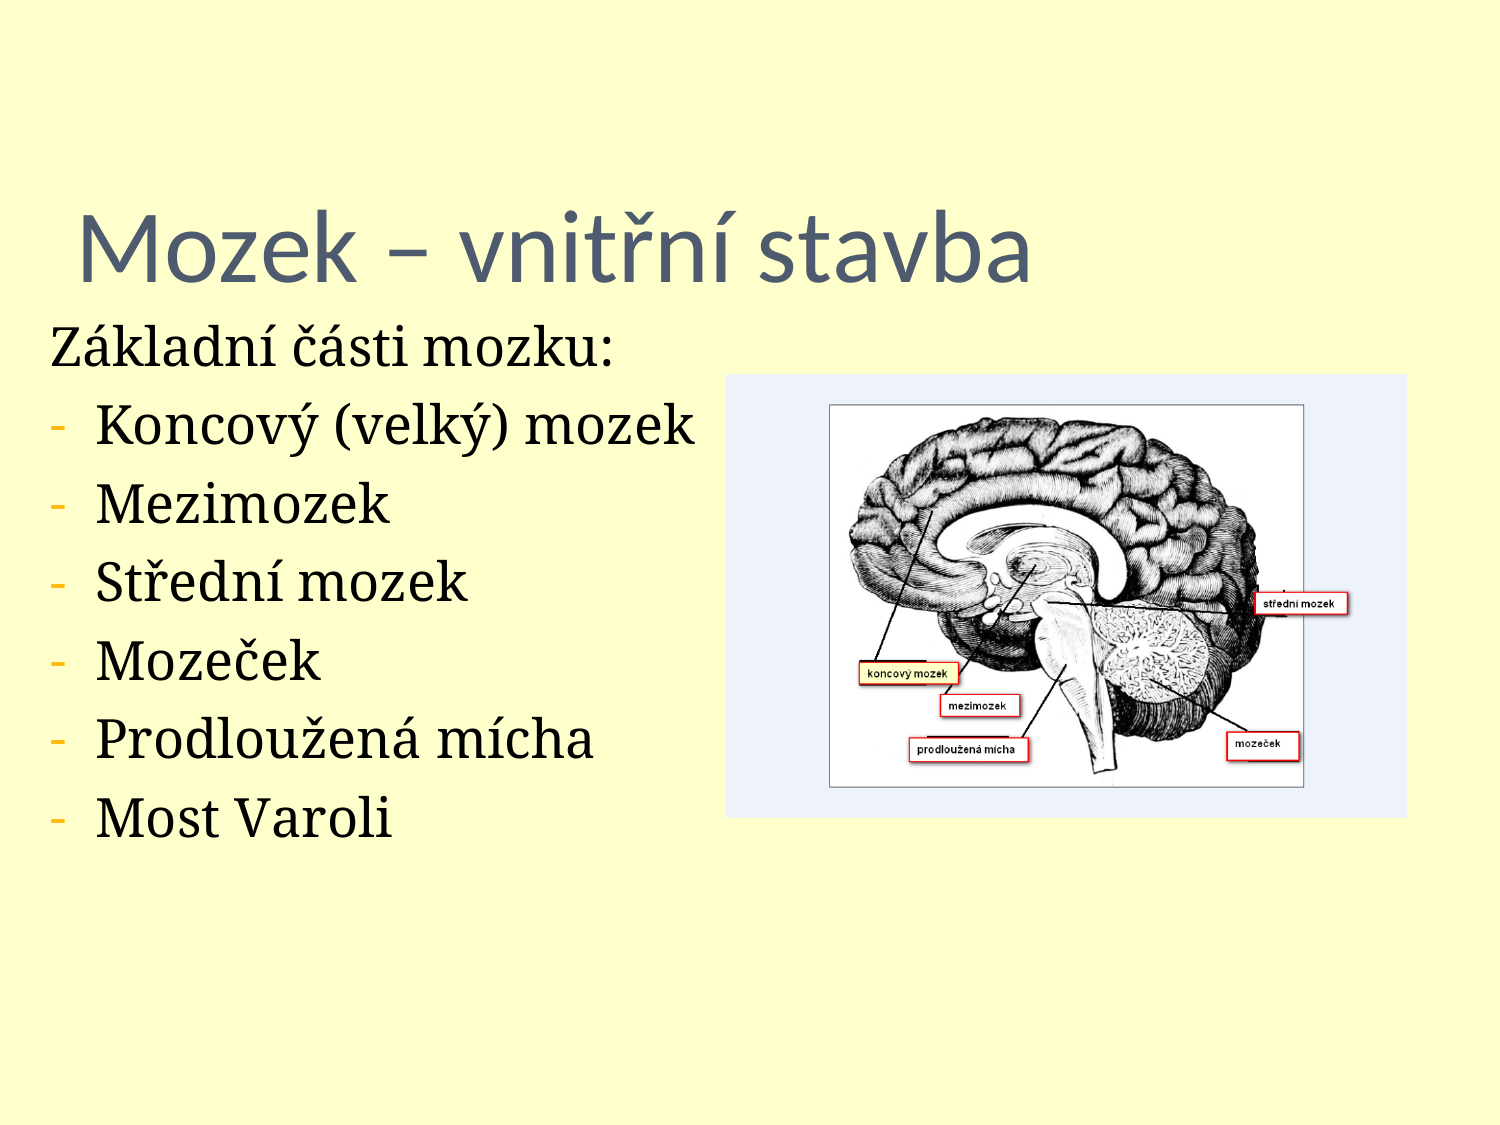

# Mozek – vnitřní stavba
Základní části mozku:
Koncový (velký) mozek
Mezimozek
Střední mozek
Mozeček
Prodloužená mícha
Most Varoli